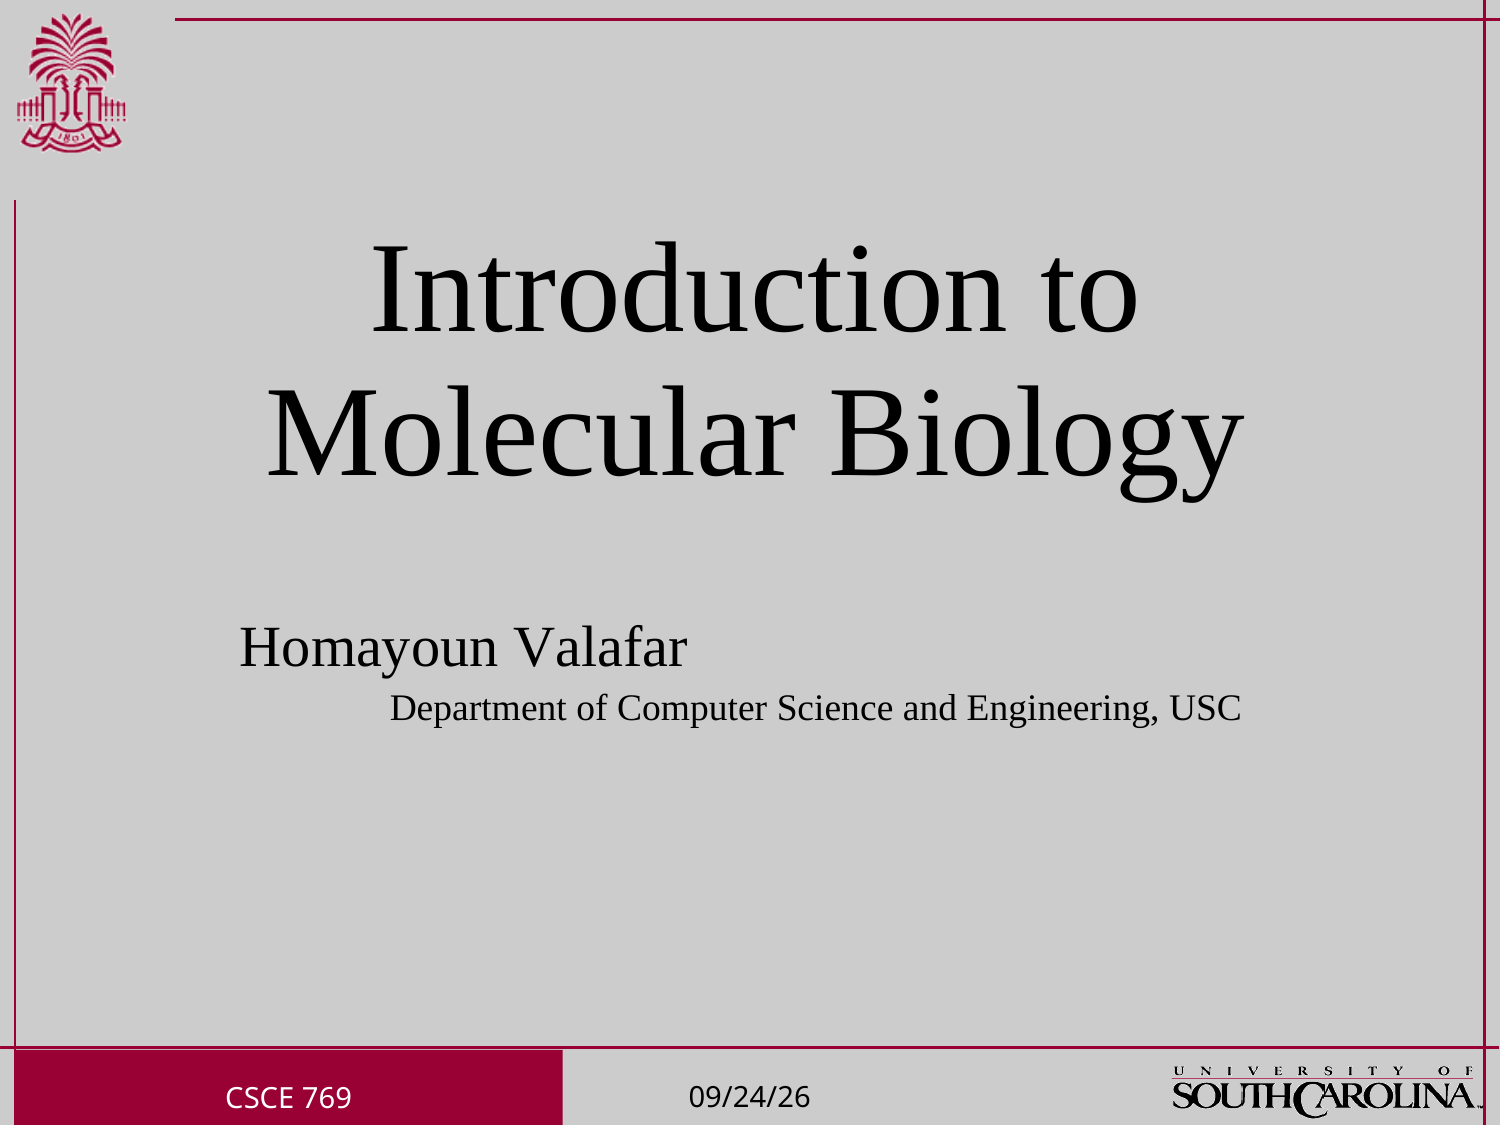

# Introduction to Molecular Biology
Homayoun Valafar
	Department of Computer Science and Engineering, USC